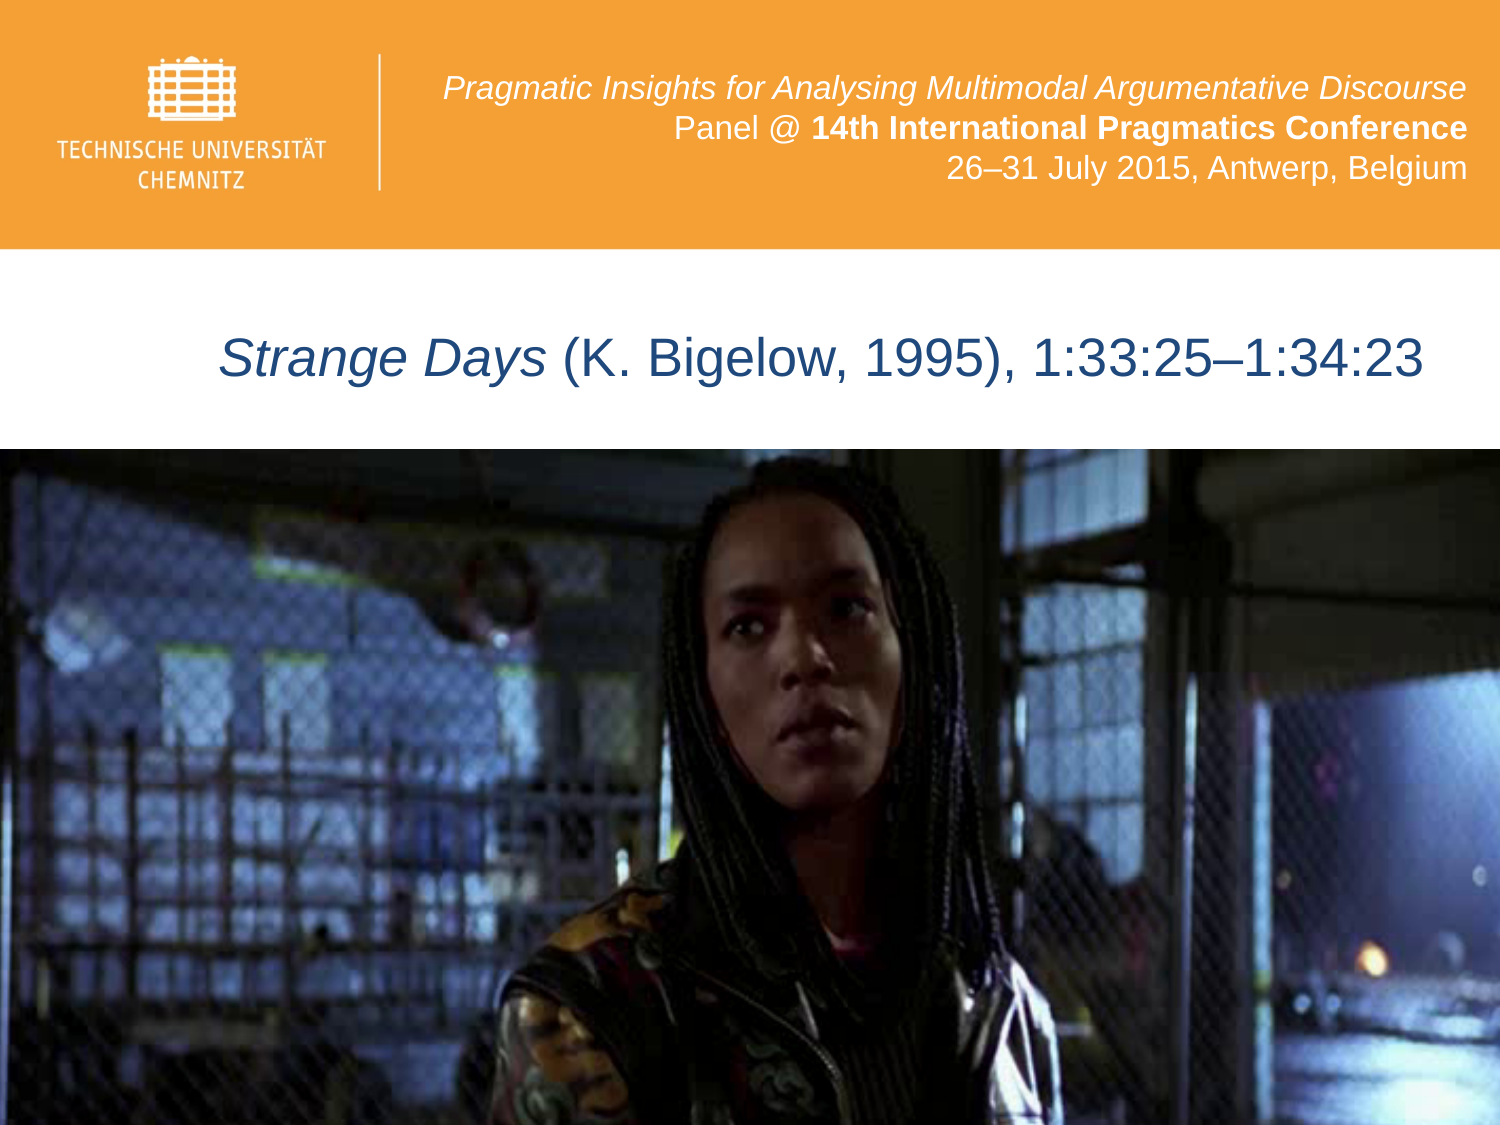

#
Pragmatic Insights for Analysing Multimodal Argumentative Discourse
Panel @ 14th International Pragmatics Conference
26–31 July 2015, Antwerp, Belgium
Strange Days (K. Bigelow, 1995), 1:33:25–1:34:23